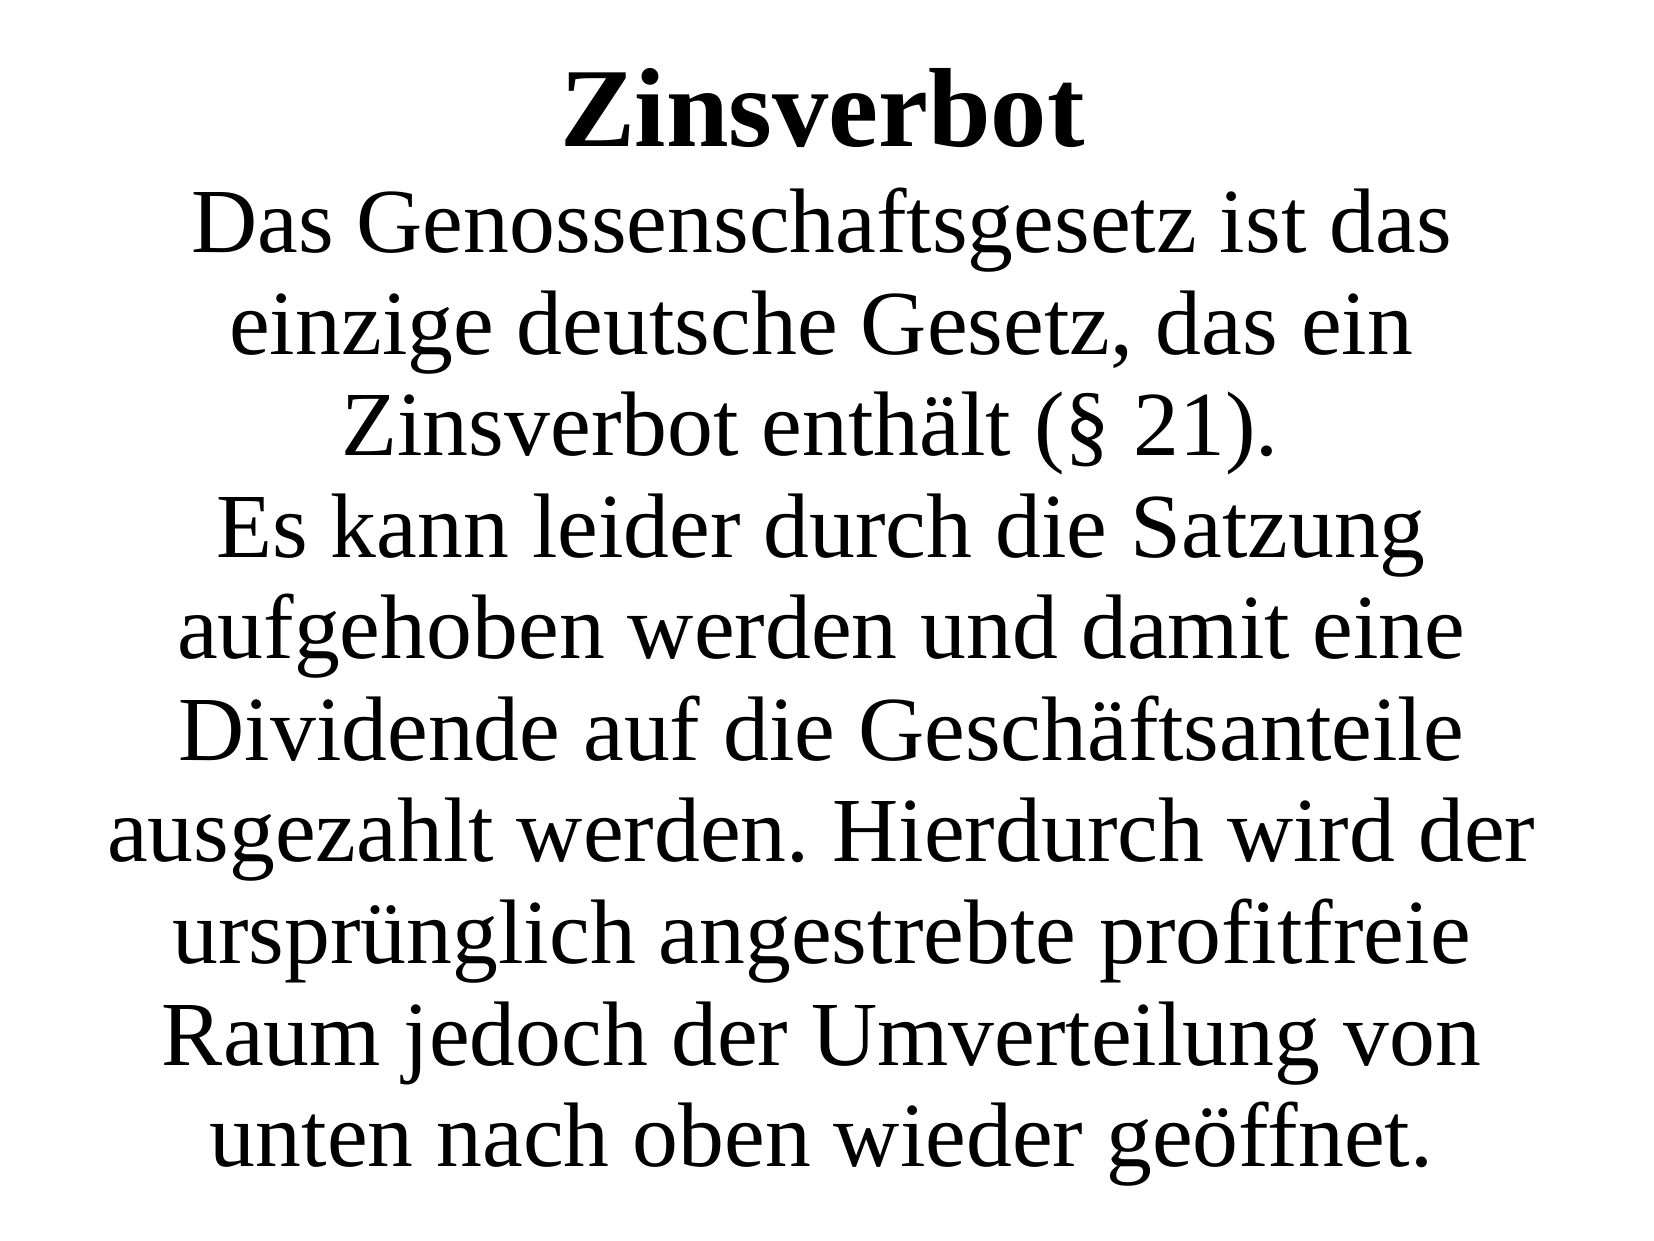

Zinsverbot
Das Genossenschaftsgesetz ist das einzige deutsche Gesetz, das ein Zinsverbot enthält (§ 21).
Es kann leider durch die Satzung aufgehoben werden und damit eine Dividende auf die Geschäftsanteile ausgezahlt werden. Hierdurch wird der ursprünglich angestrebte profitfreie Raum jedoch der Umverteilung von unten nach oben wieder geöffnet.